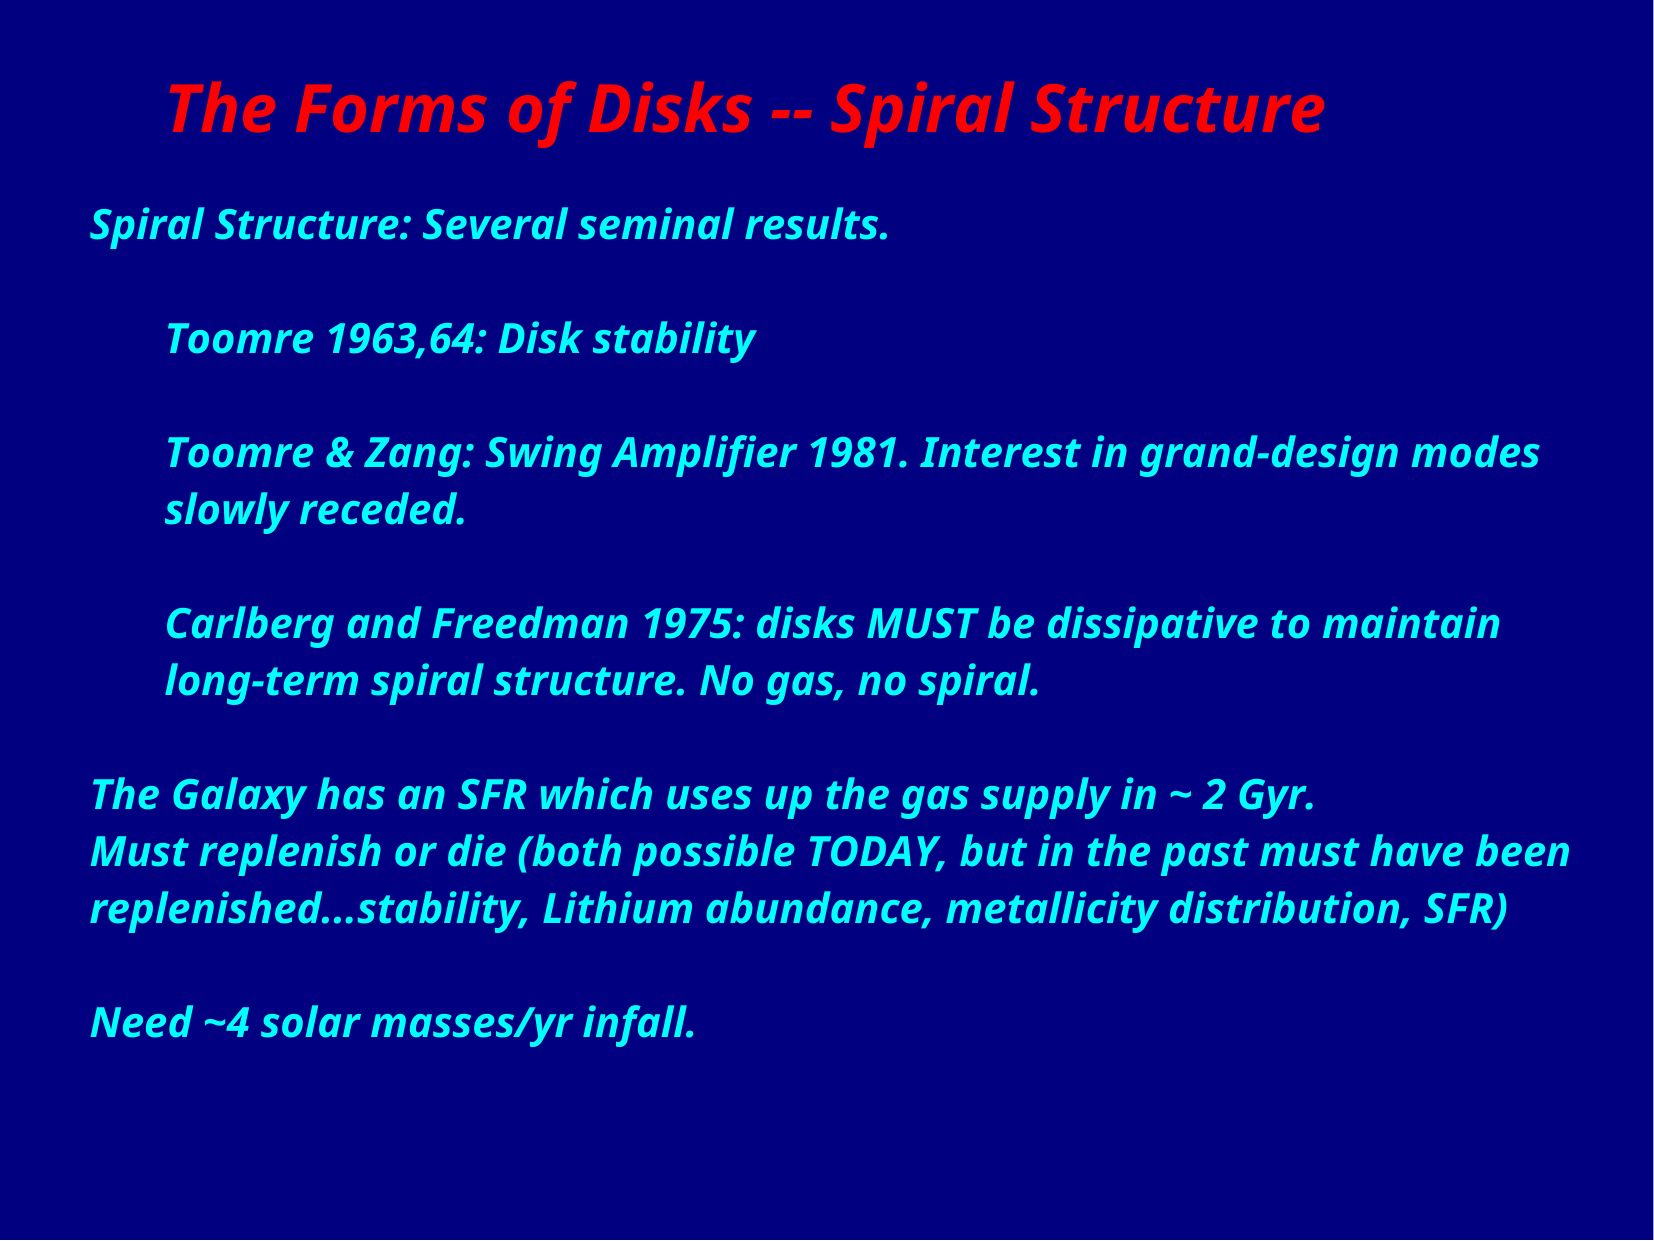

The Forms of Disks -- Spiral Structure
Spiral Structure: Several seminal results.
	Toomre 1963,64: Disk stability
	Toomre & Zang: Swing Amplifier 1981. Interest in grand-design modes
	slowly receded.
	Carlberg and Freedman 1975: disks MUST be dissipative to maintain
	long-term spiral structure. No gas, no spiral.
The Galaxy has an SFR which uses up the gas supply in ~ 2 Gyr.
Must replenish or die (both possible TODAY, but in the past must have been
replenished...stability, Lithium abundance, metallicity distribution, SFR)
Need ~4 solar masses/yr infall.